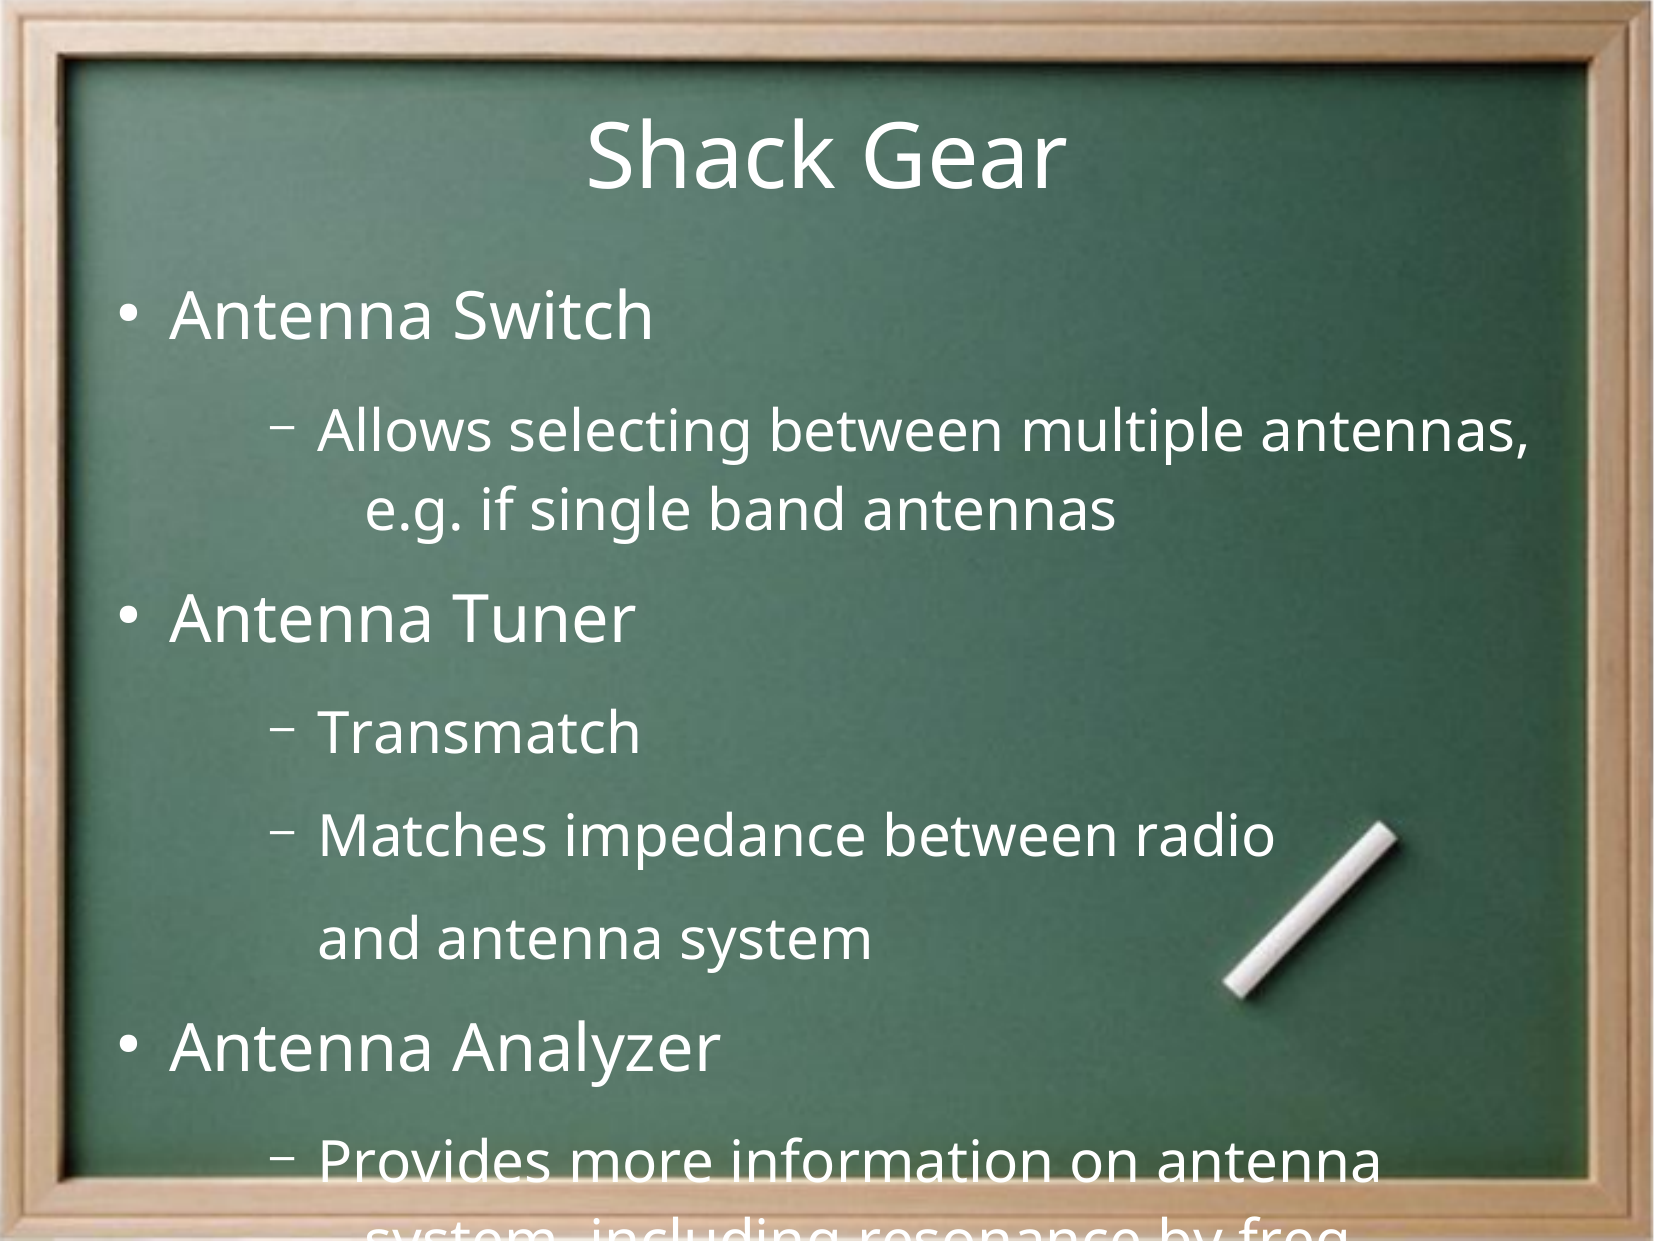

# Shack Gear
Antenna Switch
Allows selecting between multiple antennas, e.g. if single band antennas
Antenna Tuner
Transmatch
Matches impedance between radio
and antenna system
Antenna Analyzer
Provides more information on antenna system, including resonance by freq